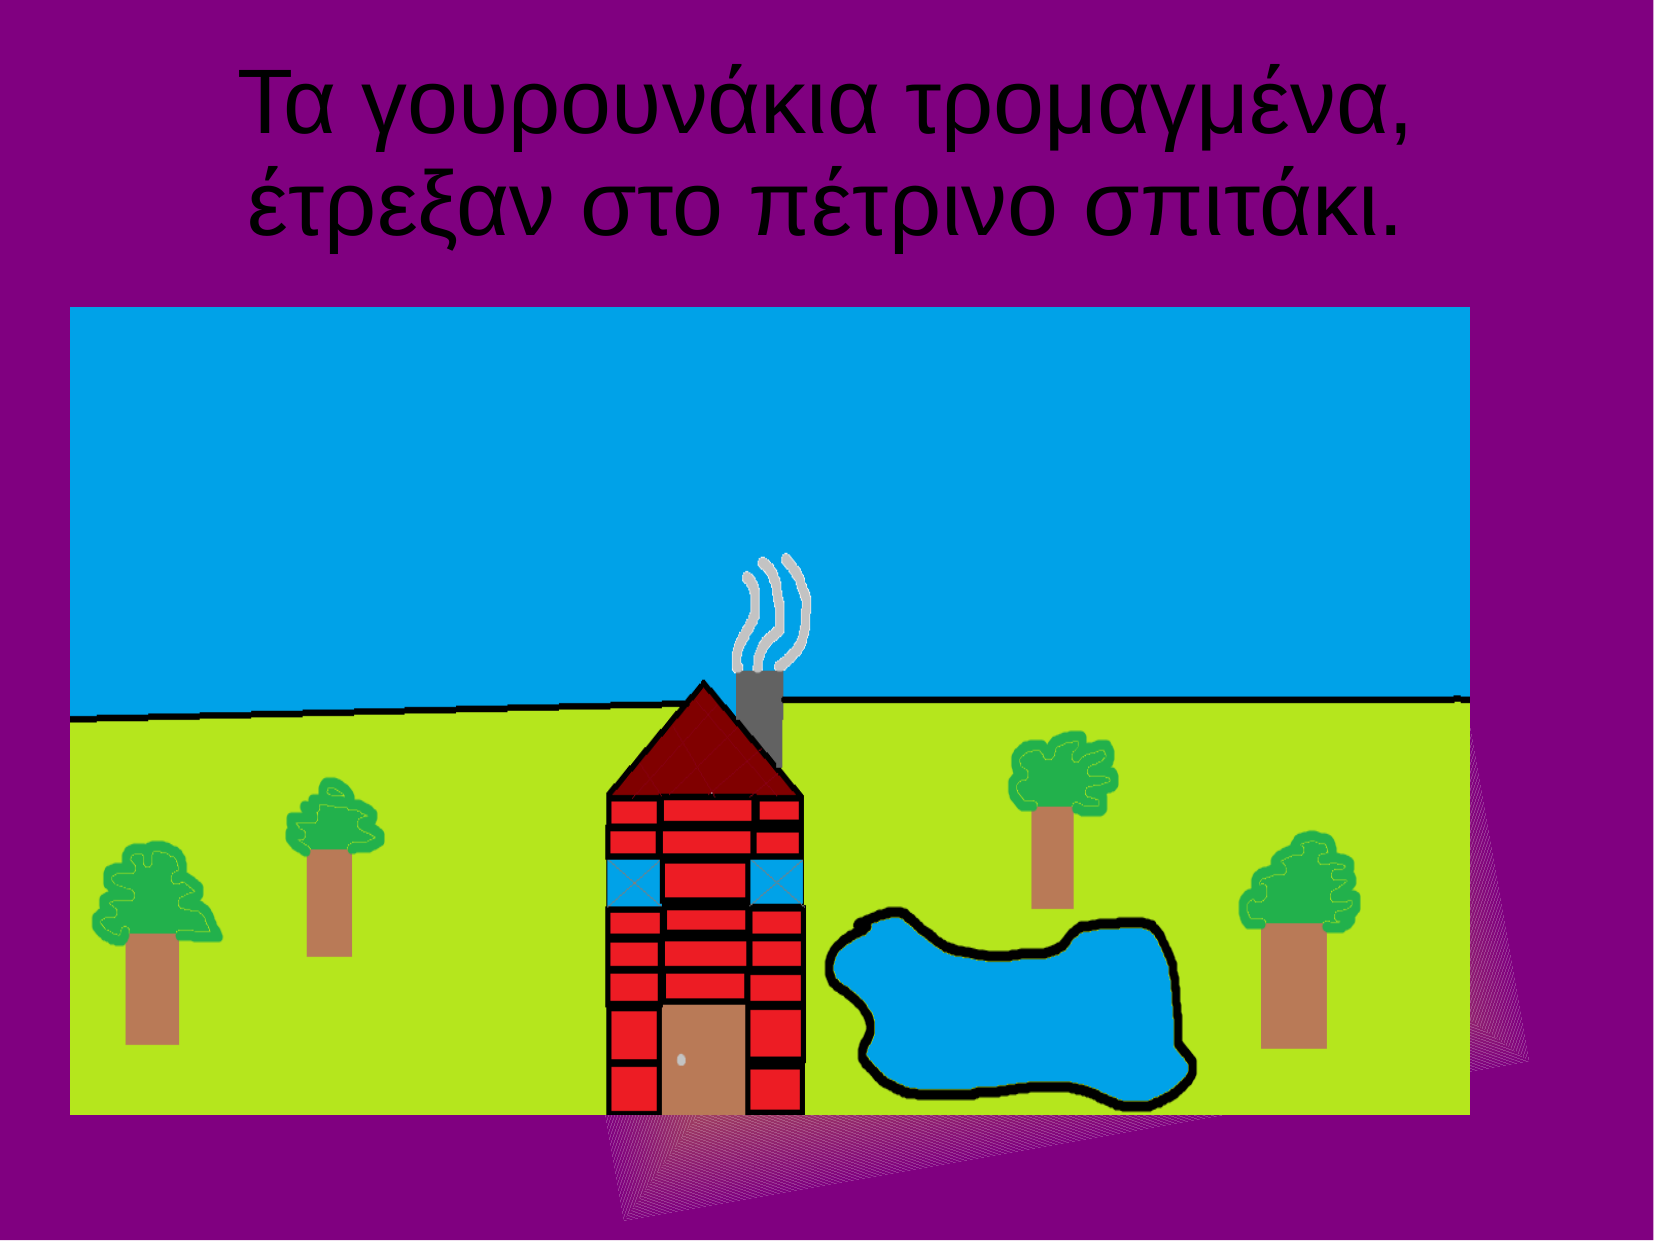

# Τα γουρουνάκια τρομαγμένα, έτρεξαν στο πέτρινο σπιτάκι.